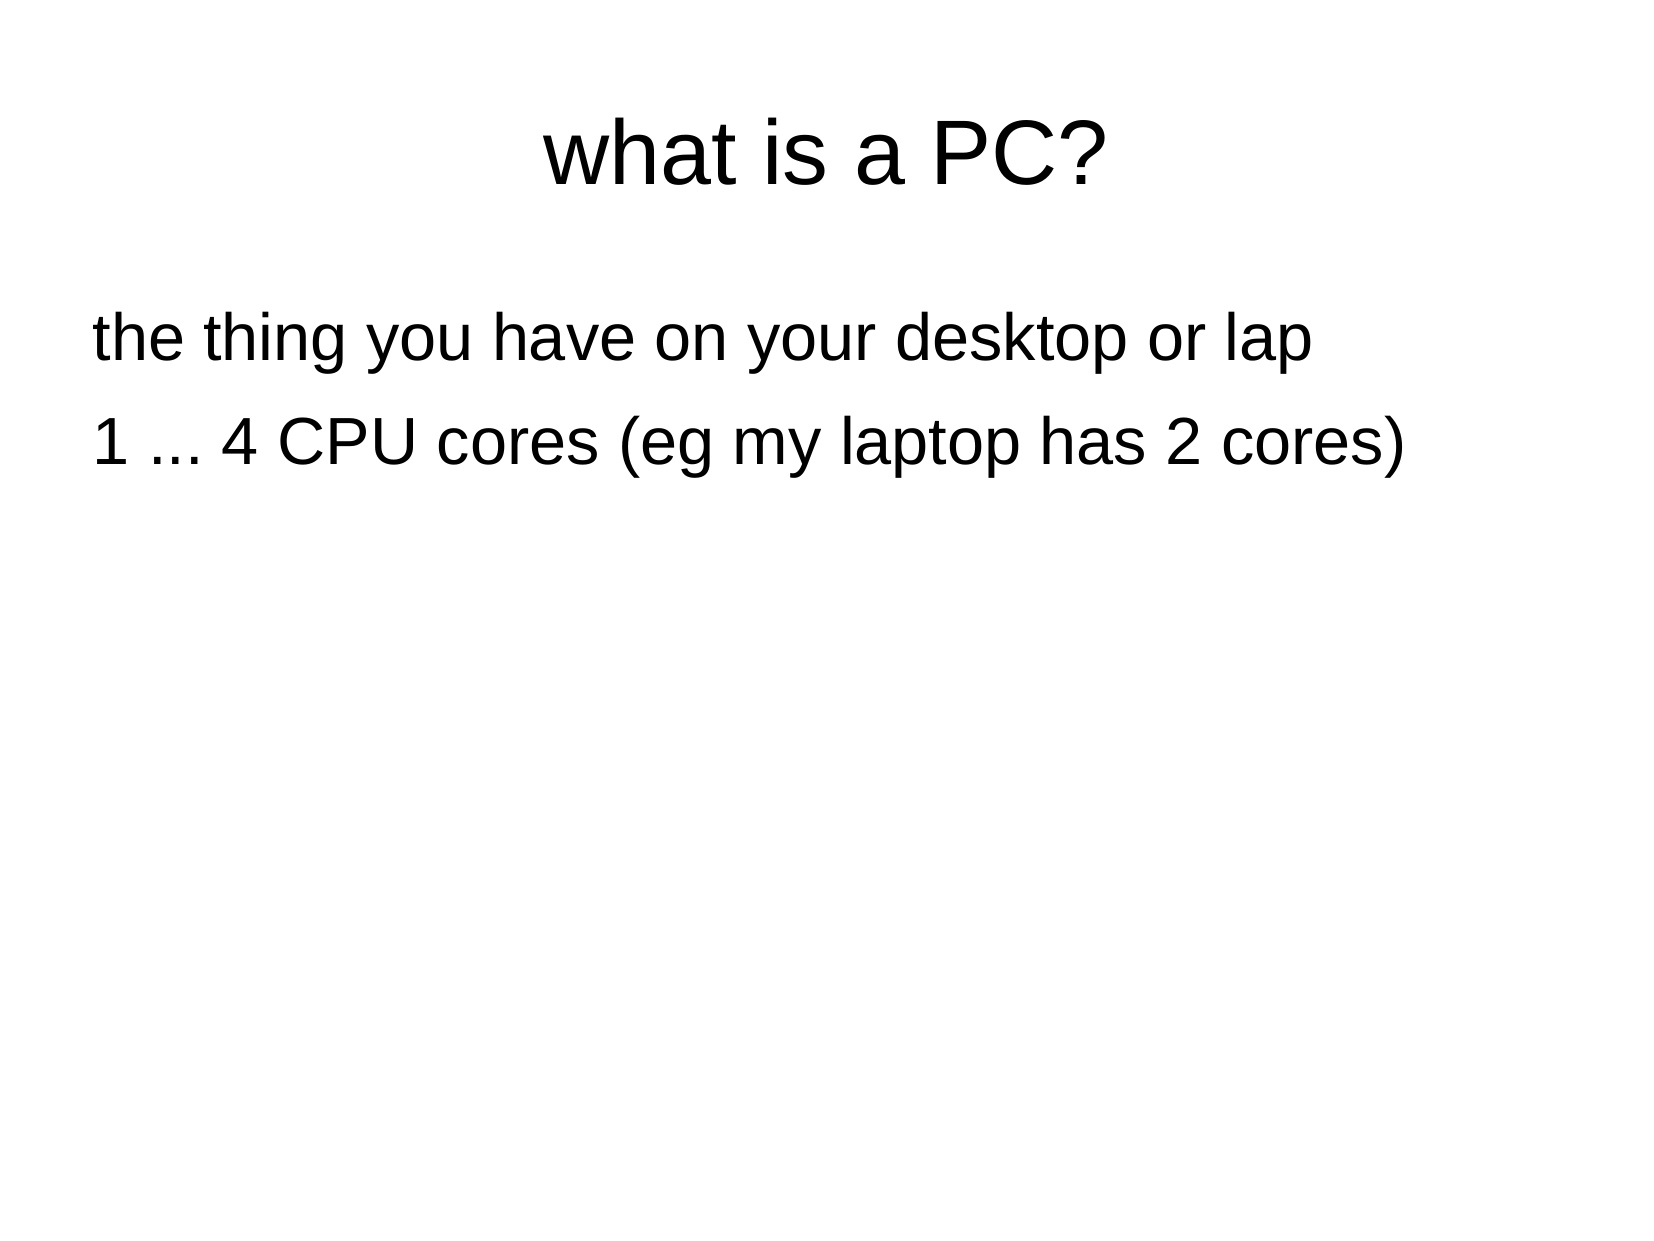

# what is a PC?
the thing you have on your desktop or lap
1 ... 4 CPU cores (eg my laptop has 2 cores)